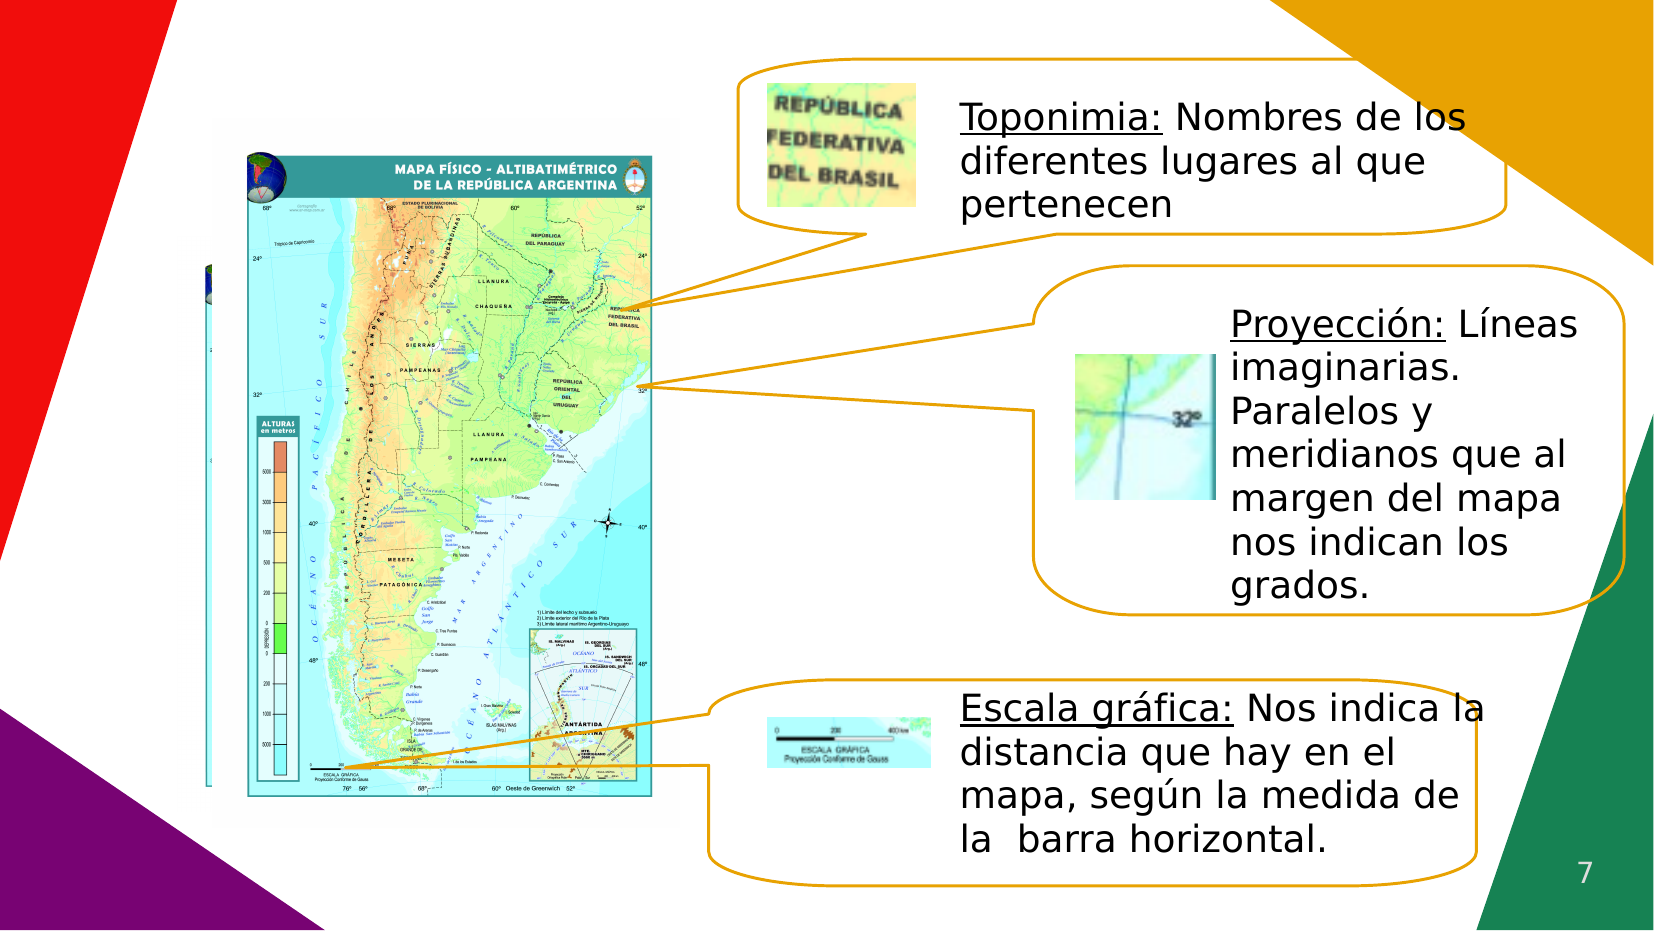

Toponimia: Nombres de los diferentes lugares al que pertenecen
Proyección: Líneas imaginarias. Paralelos y meridianos que al margen del mapa nos indican los grados.
Escala gráfica: Nos indica la distancia que hay en el mapa, según la medida de la barra horizontal.
7